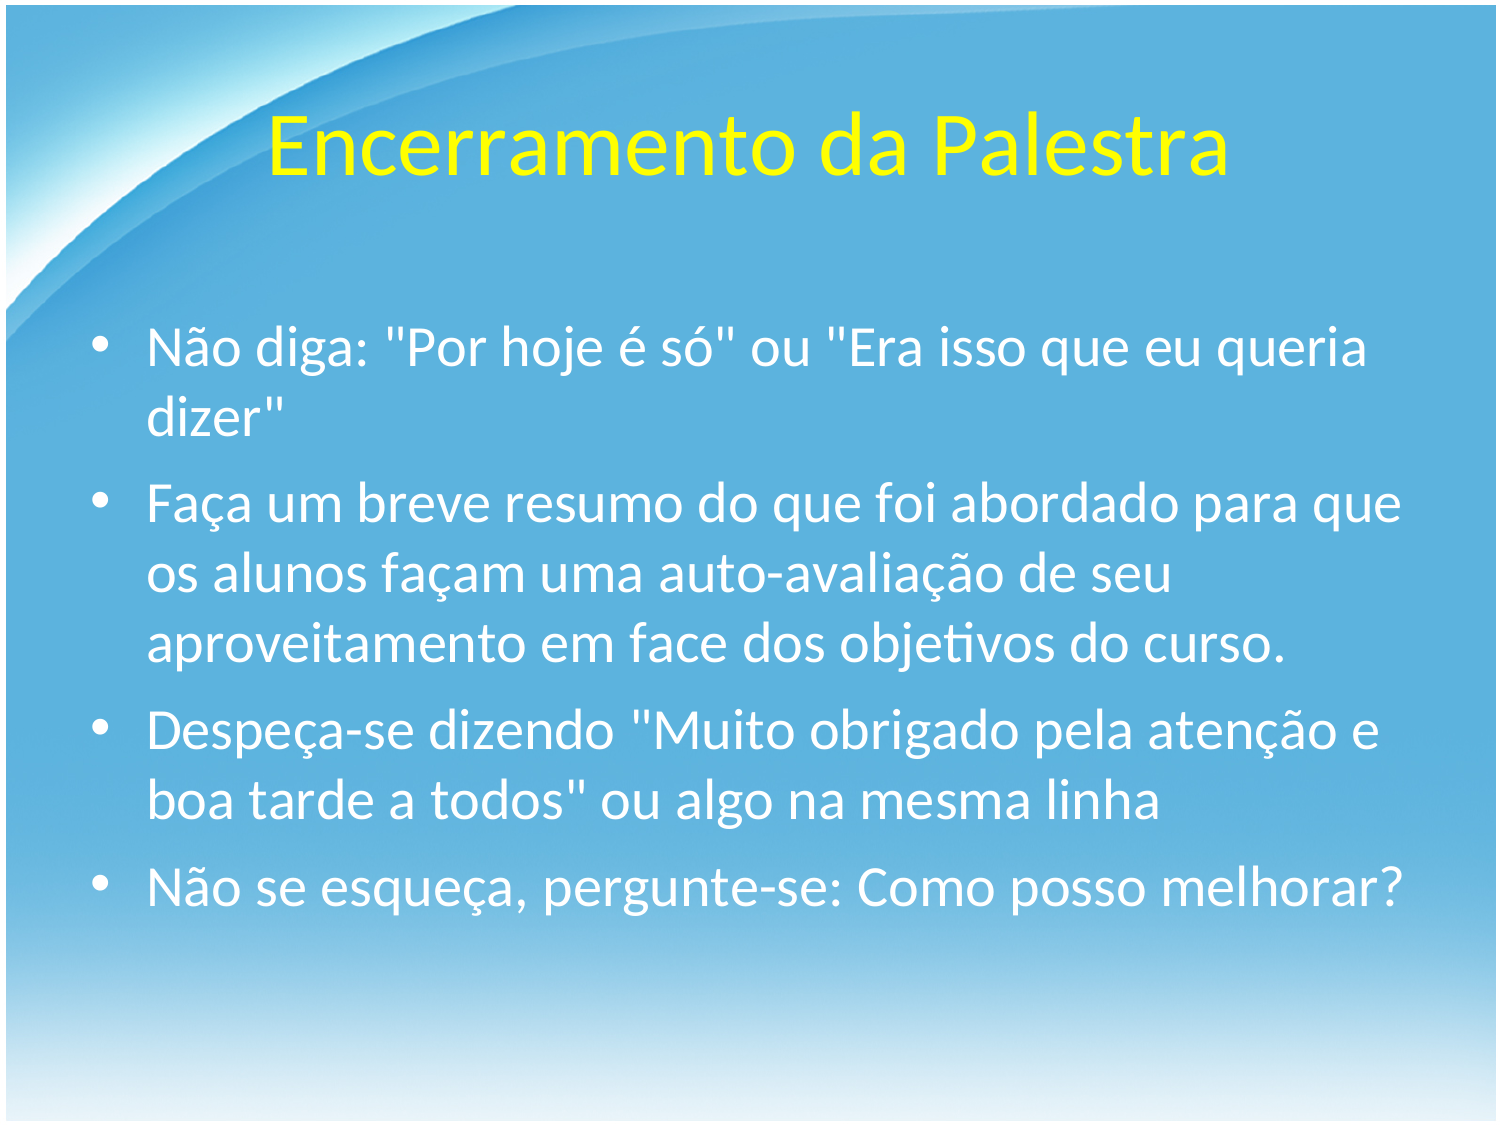

# Encerramento da Palestra
Não diga: "Por hoje é só" ou "Era isso que eu queria dizer"
Faça um breve resumo do que foi abordado para que os alunos façam uma auto-avaliação de seu aproveitamento em face dos objetivos do curso.
Despeça-se dizendo "Muito obrigado pela atenção e boa tarde a todos" ou algo na mesma linha
Não se esqueça, pergunte-se: Como posso melhorar?